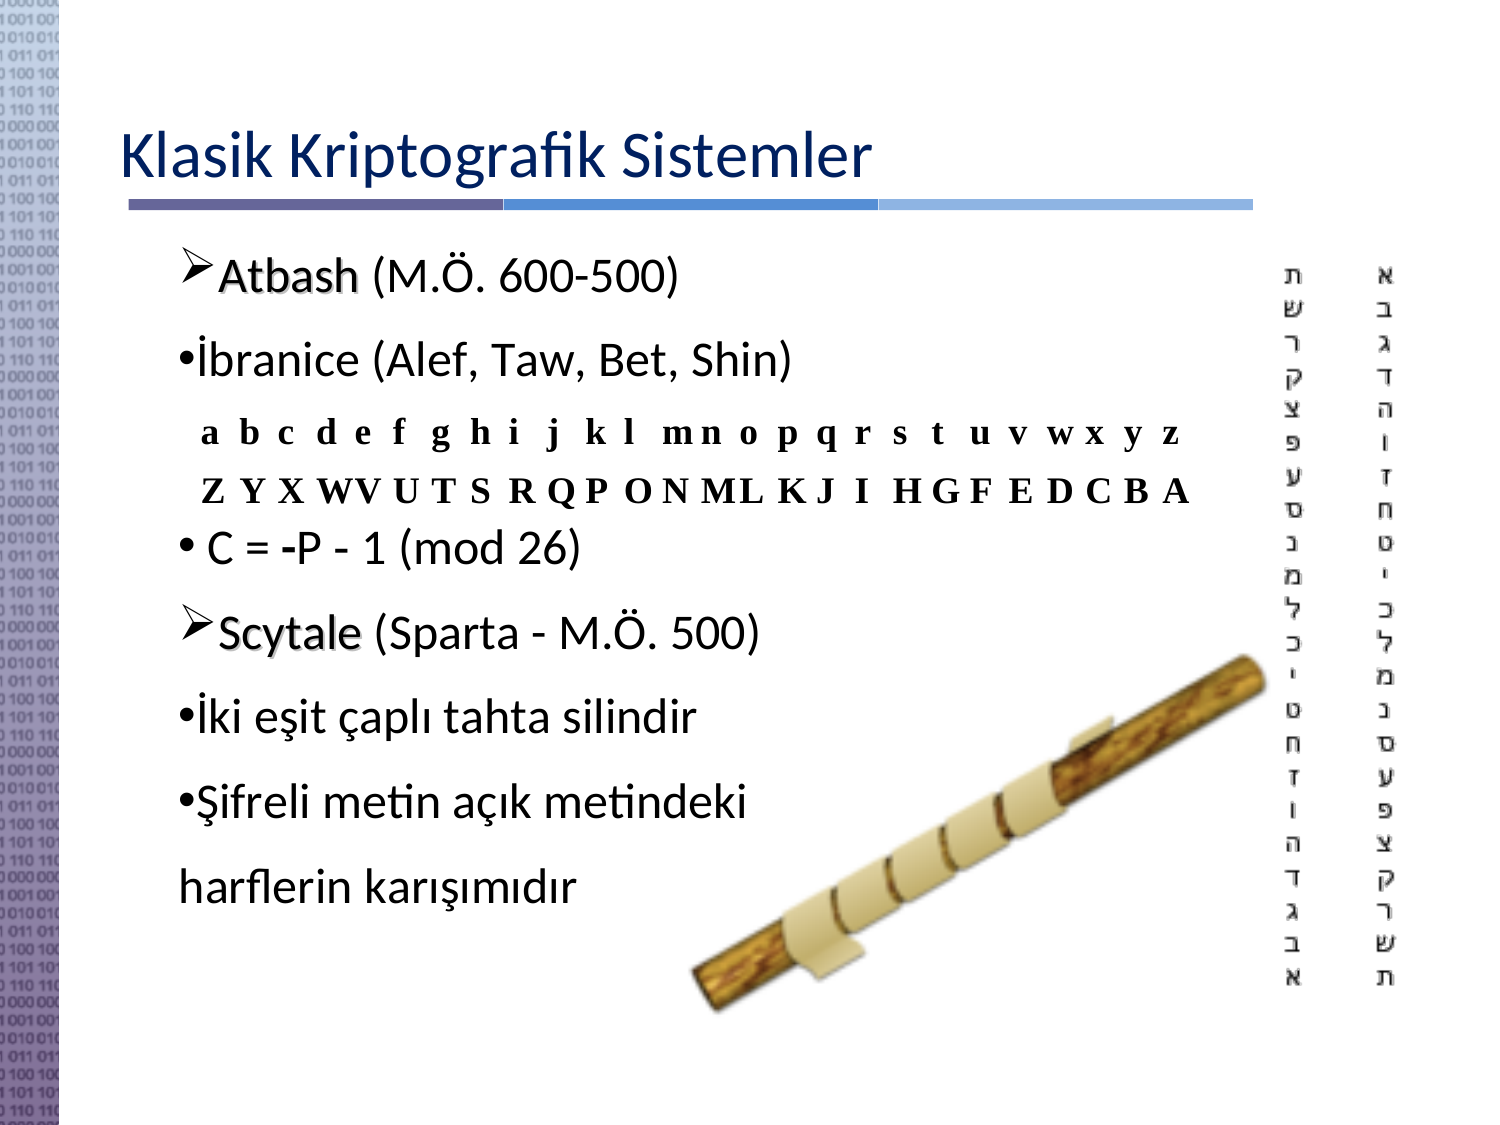

Klasik Kriptografik Sistemler
Atbash (M.Ö. 600-500)
İbranice (Alef, Taw, Bet, Shin)
 C = -P - 1 (mod 26)
Scytale (Sparta - M.Ö. 500)
İki eşit çaplı tahta silindir
Şifreli metin açık metindeki
harflerin karışımıdır
| a | b | c | d | e | f | g | h | i | j | k | l | m | n | o | p | q | r | s | t | u | v | w | x | y | z |
| --- | --- | --- | --- | --- | --- | --- | --- | --- | --- | --- | --- | --- | --- | --- | --- | --- | --- | --- | --- | --- | --- | --- | --- | --- | --- |
| Z | Y | X | W | V | U | T | S | R | Q | P | O | N | M | L | K | J | I | H | G | F | E | D | C | B | A |